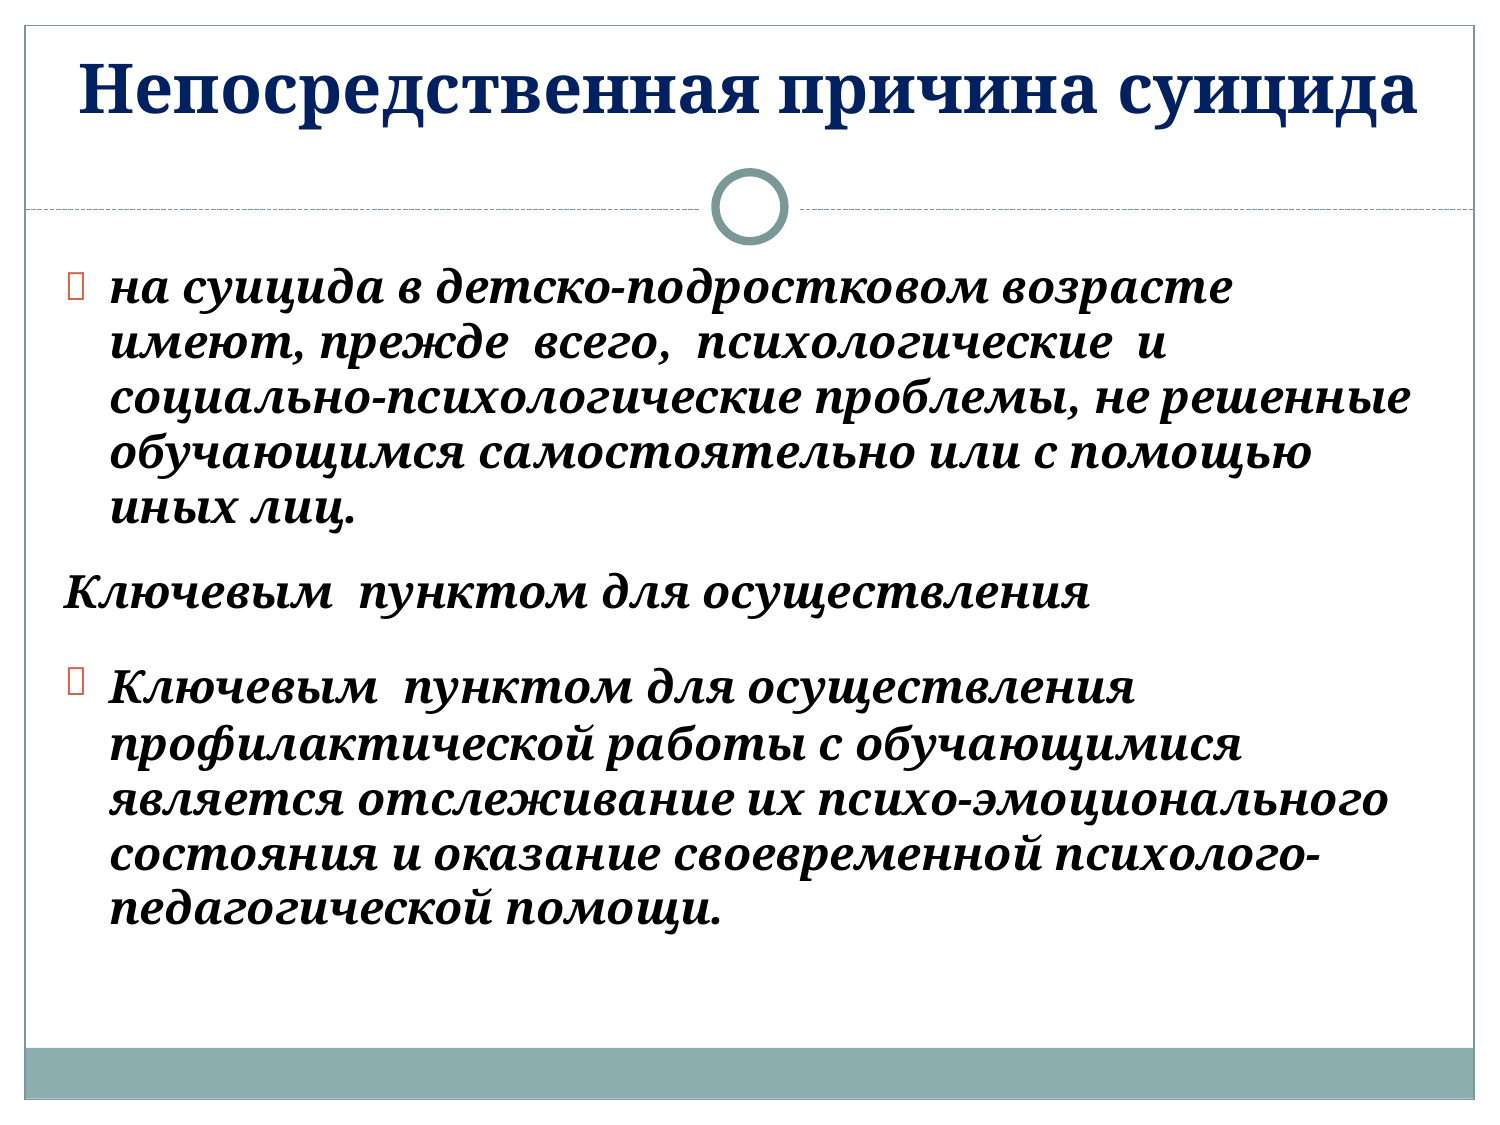

# Непосредственная причина суицида
на суицида в детско-подростковом возрасте имеют, прежде всего, психологические и социально-психологические проблемы, не решенные обучающимся самостоятельно или с помощью иных лиц.
Ключевым пунктом для осуществления
Ключевым пунктом для осуществления профилактической работы с обучающимися является отслеживание их психо-эмоционального состояния и оказание своевременной психолого-педагогической помощи.